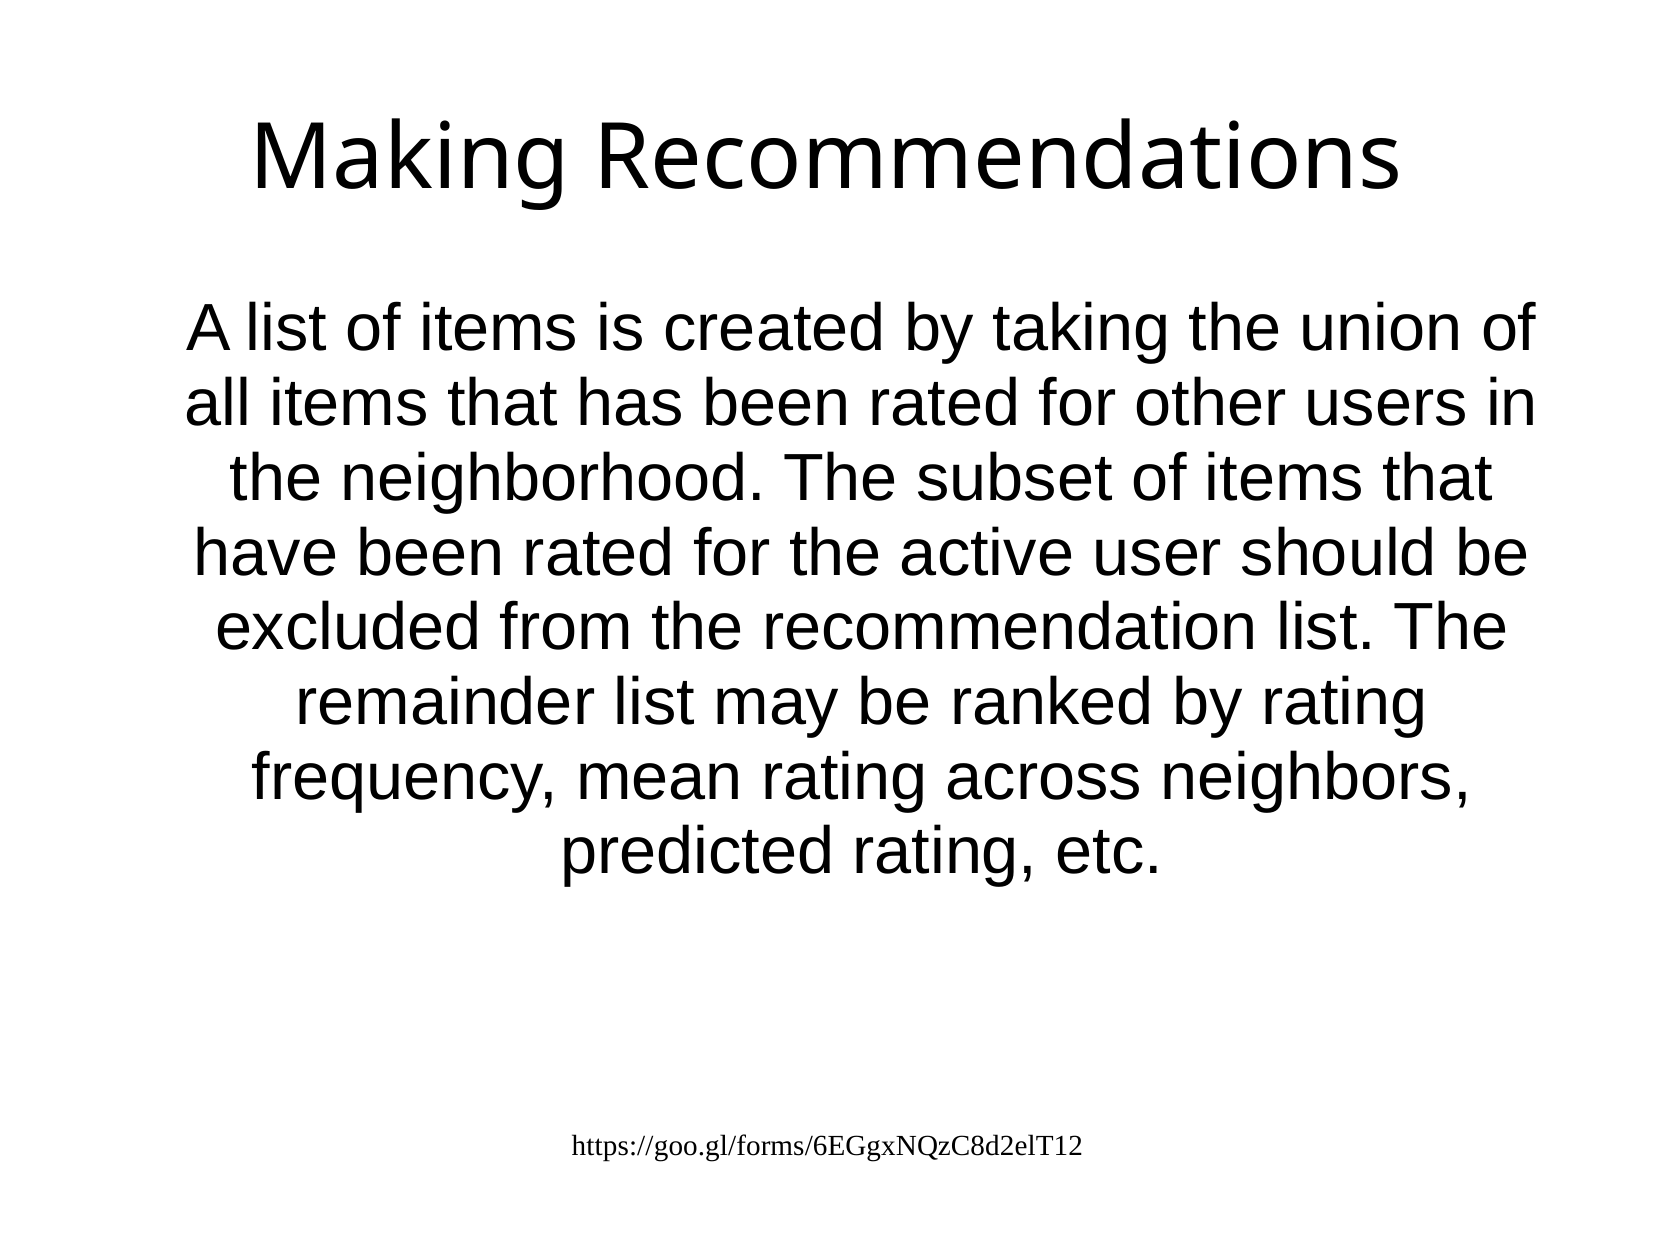

# Making Recommendations
A list of items is created by taking the union of all items that has been rated for other users in the neighborhood. The subset of items that have been rated for the active user should be excluded from the recommendation list. The remainder list may be ranked by rating frequency, mean rating across neighbors, predicted rating, etc.
https://goo.gl/forms/6EGgxNQzC8d2elT12